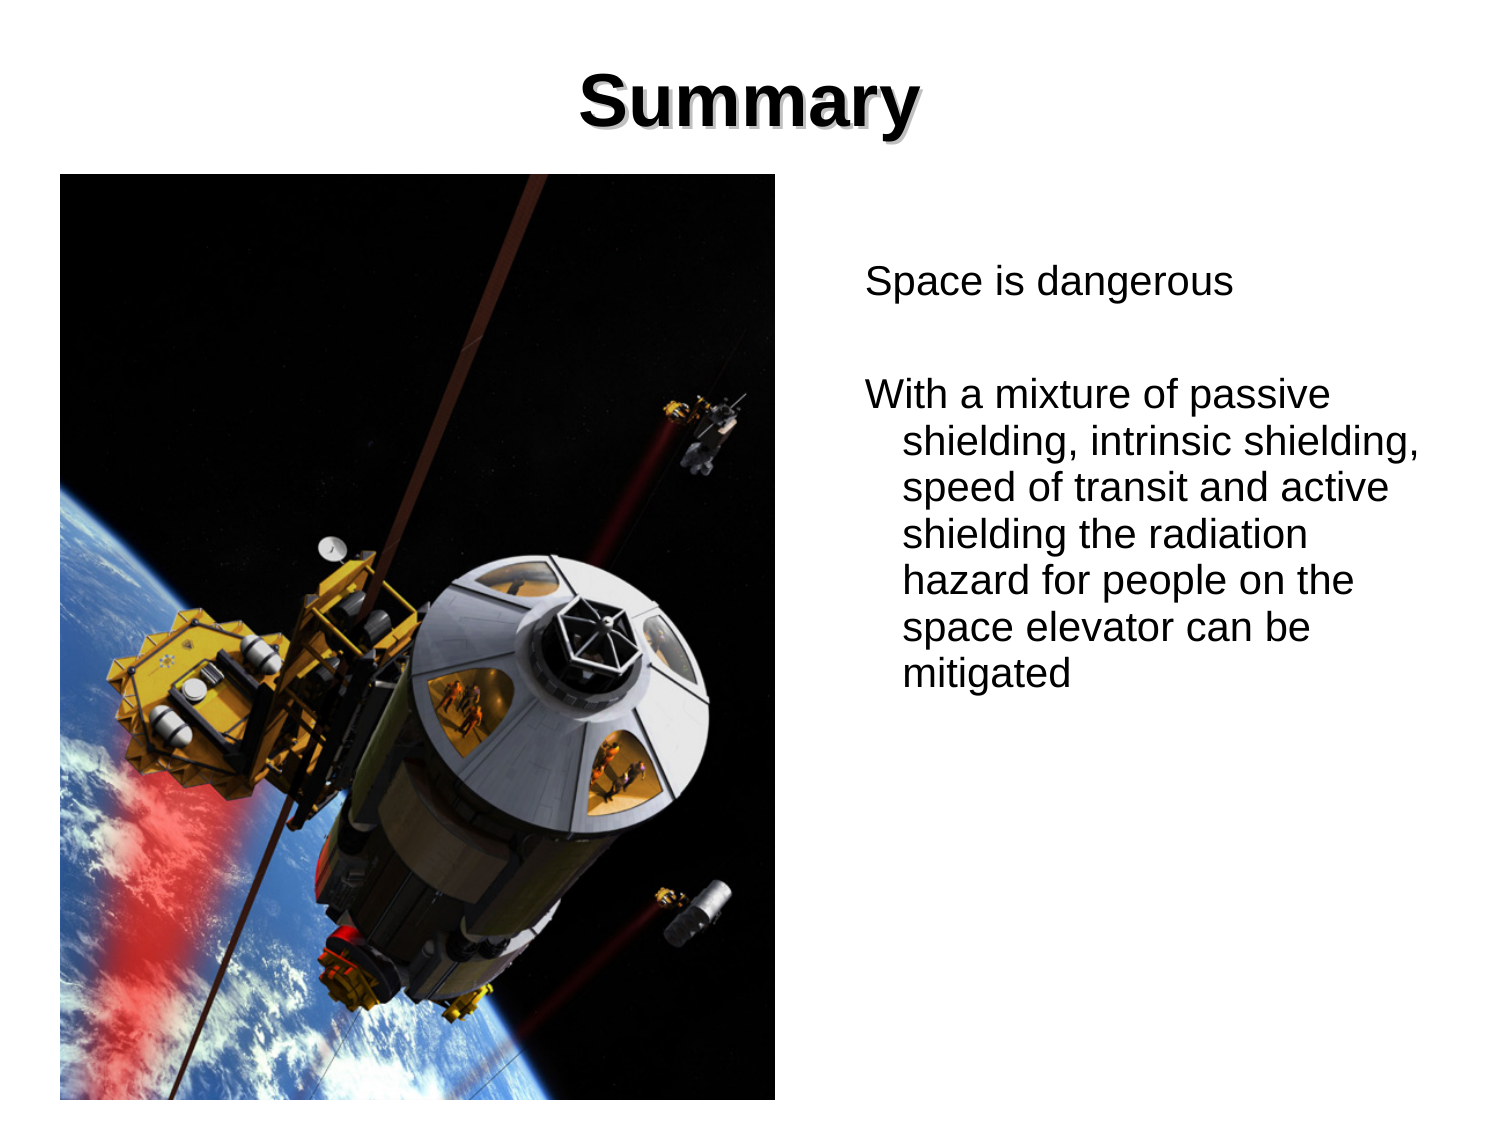

Summary
# Space is dangerous
With a mixture of passive shielding, intrinsic shielding, speed of transit and active shielding the radiation hazard for people on the space elevator can be mitigated